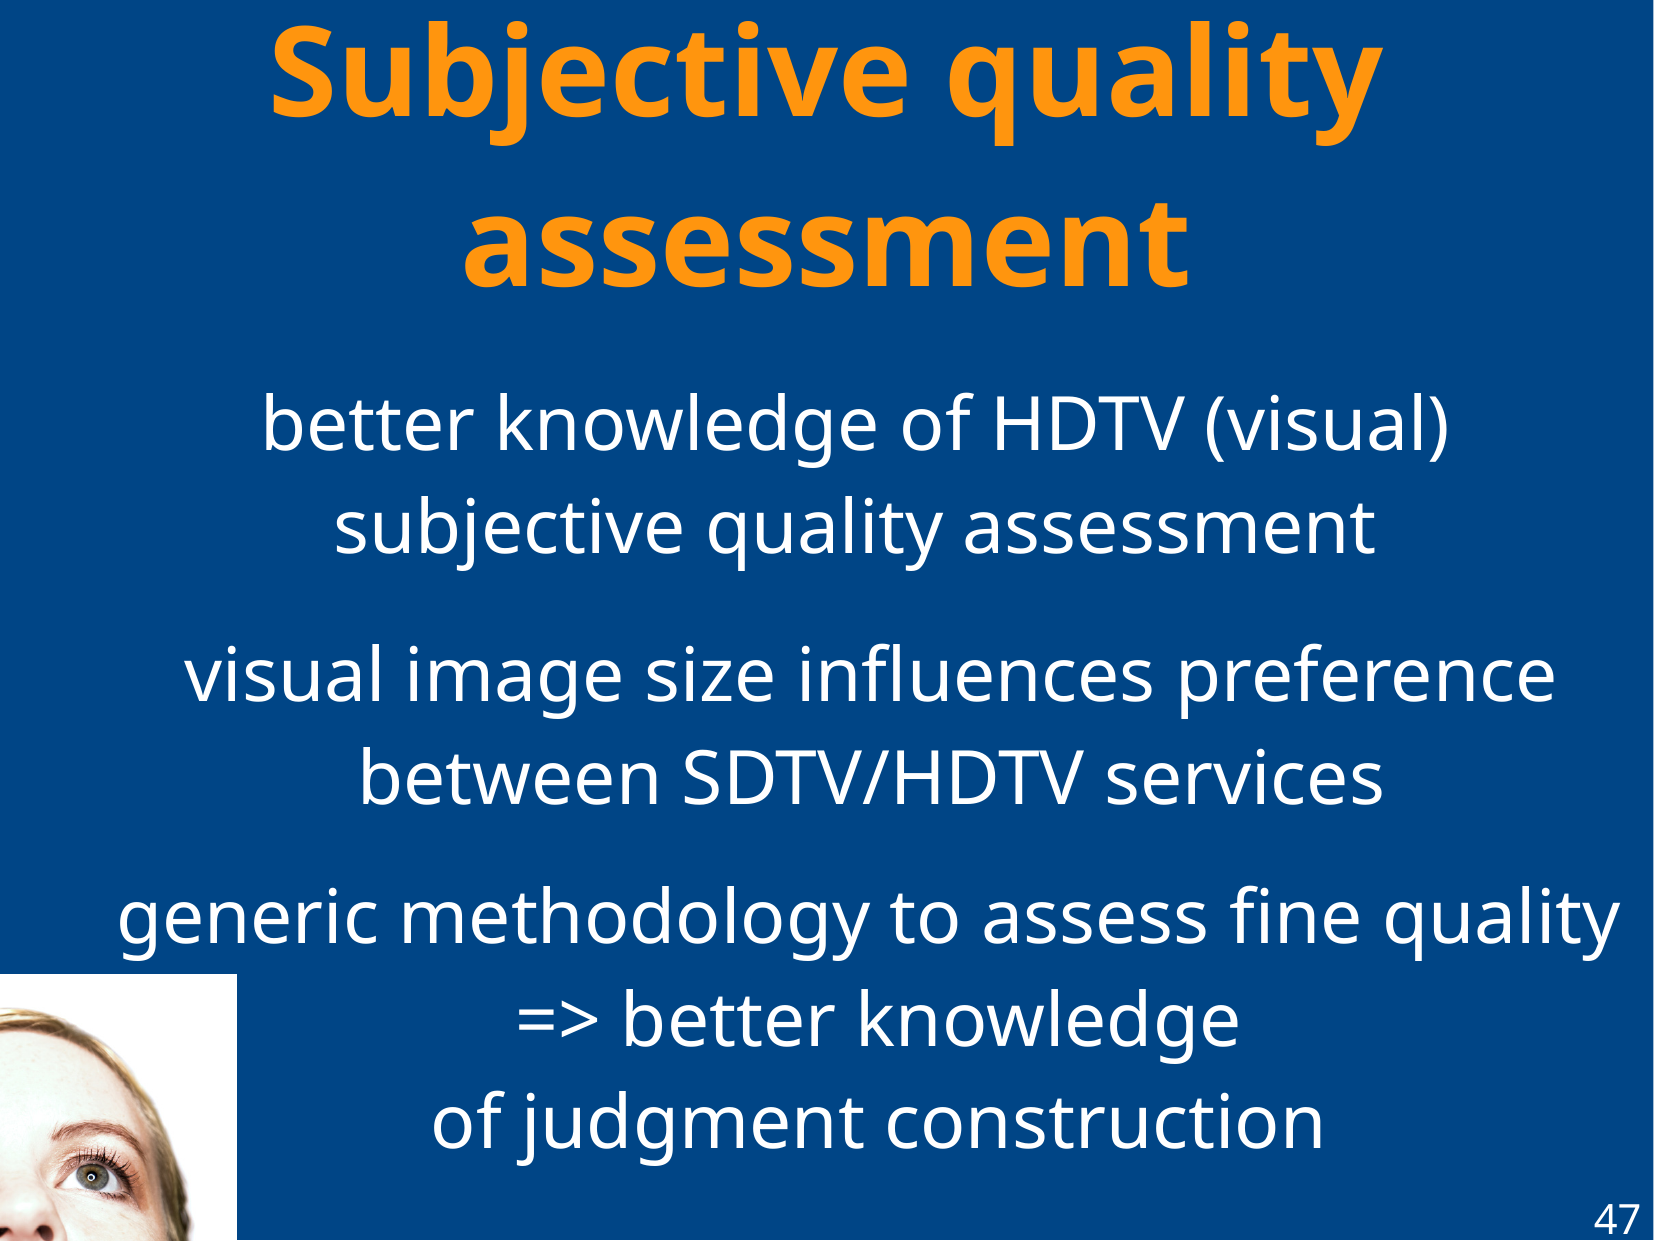

# Subjective quality assessment
better knowledge of HDTV (visual)
subjective quality assessment
visual image size influences preference
between SDTV/HDTV services
generic methodology to assess fine quality
=> better knowledge
of judgment construction
47